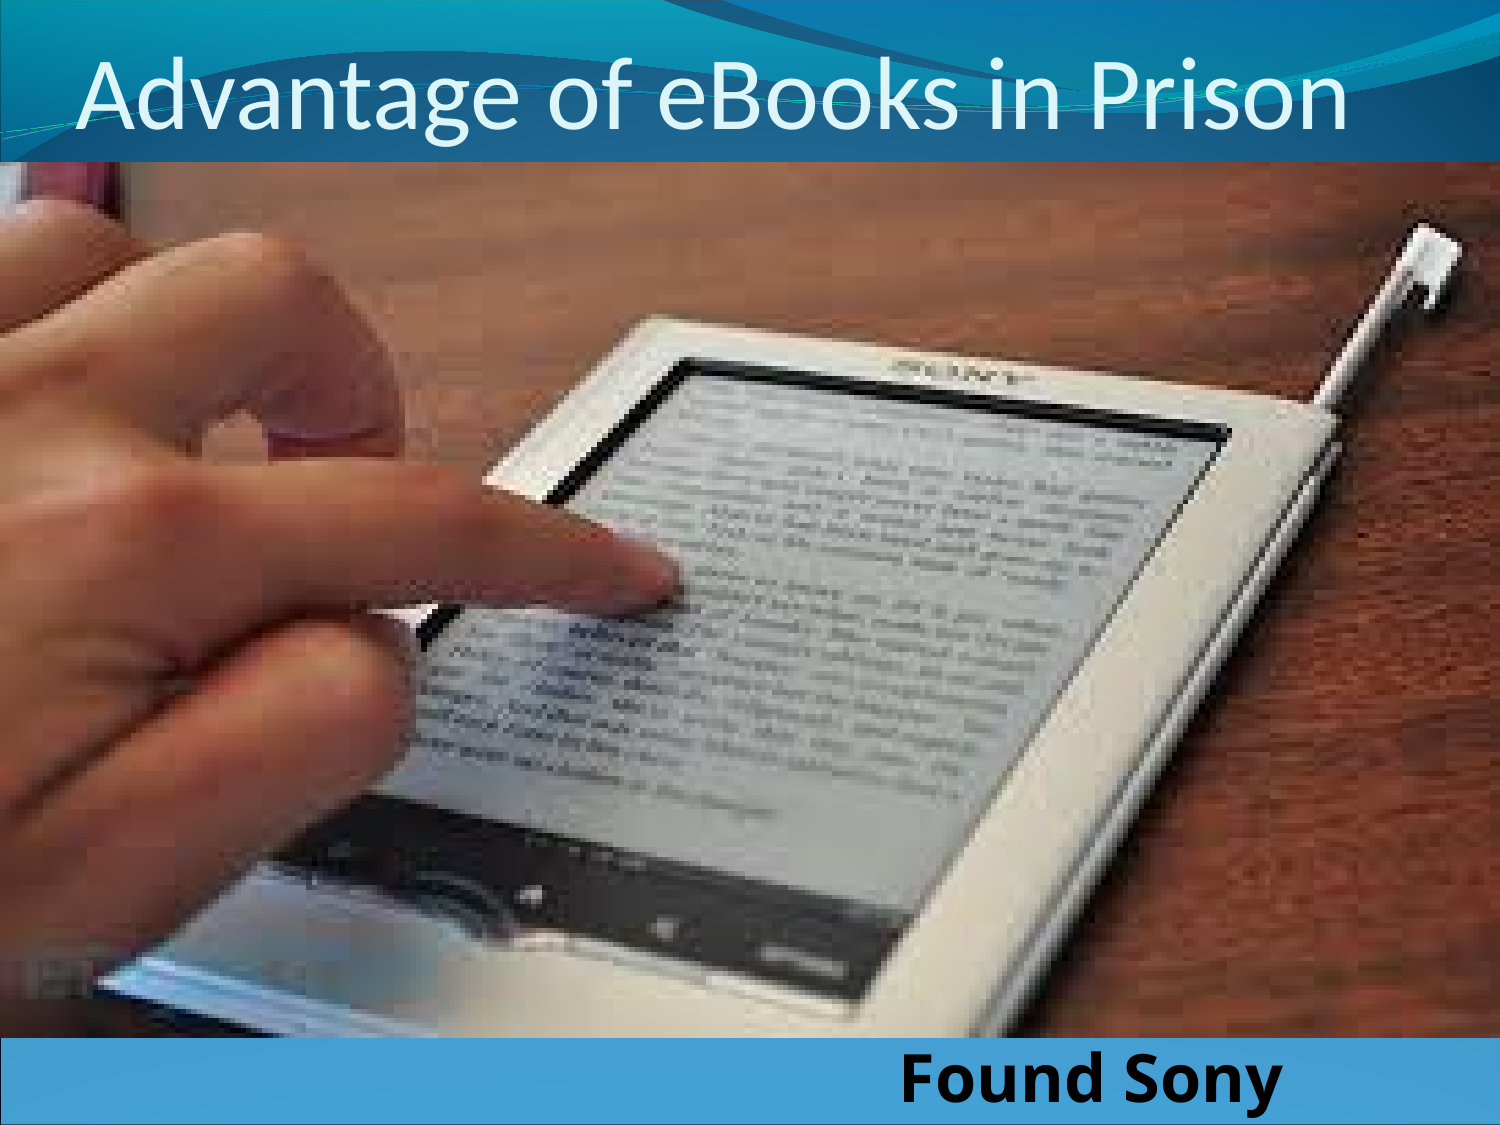

# Advantage of eBooks in Prison
Found Sony PR350